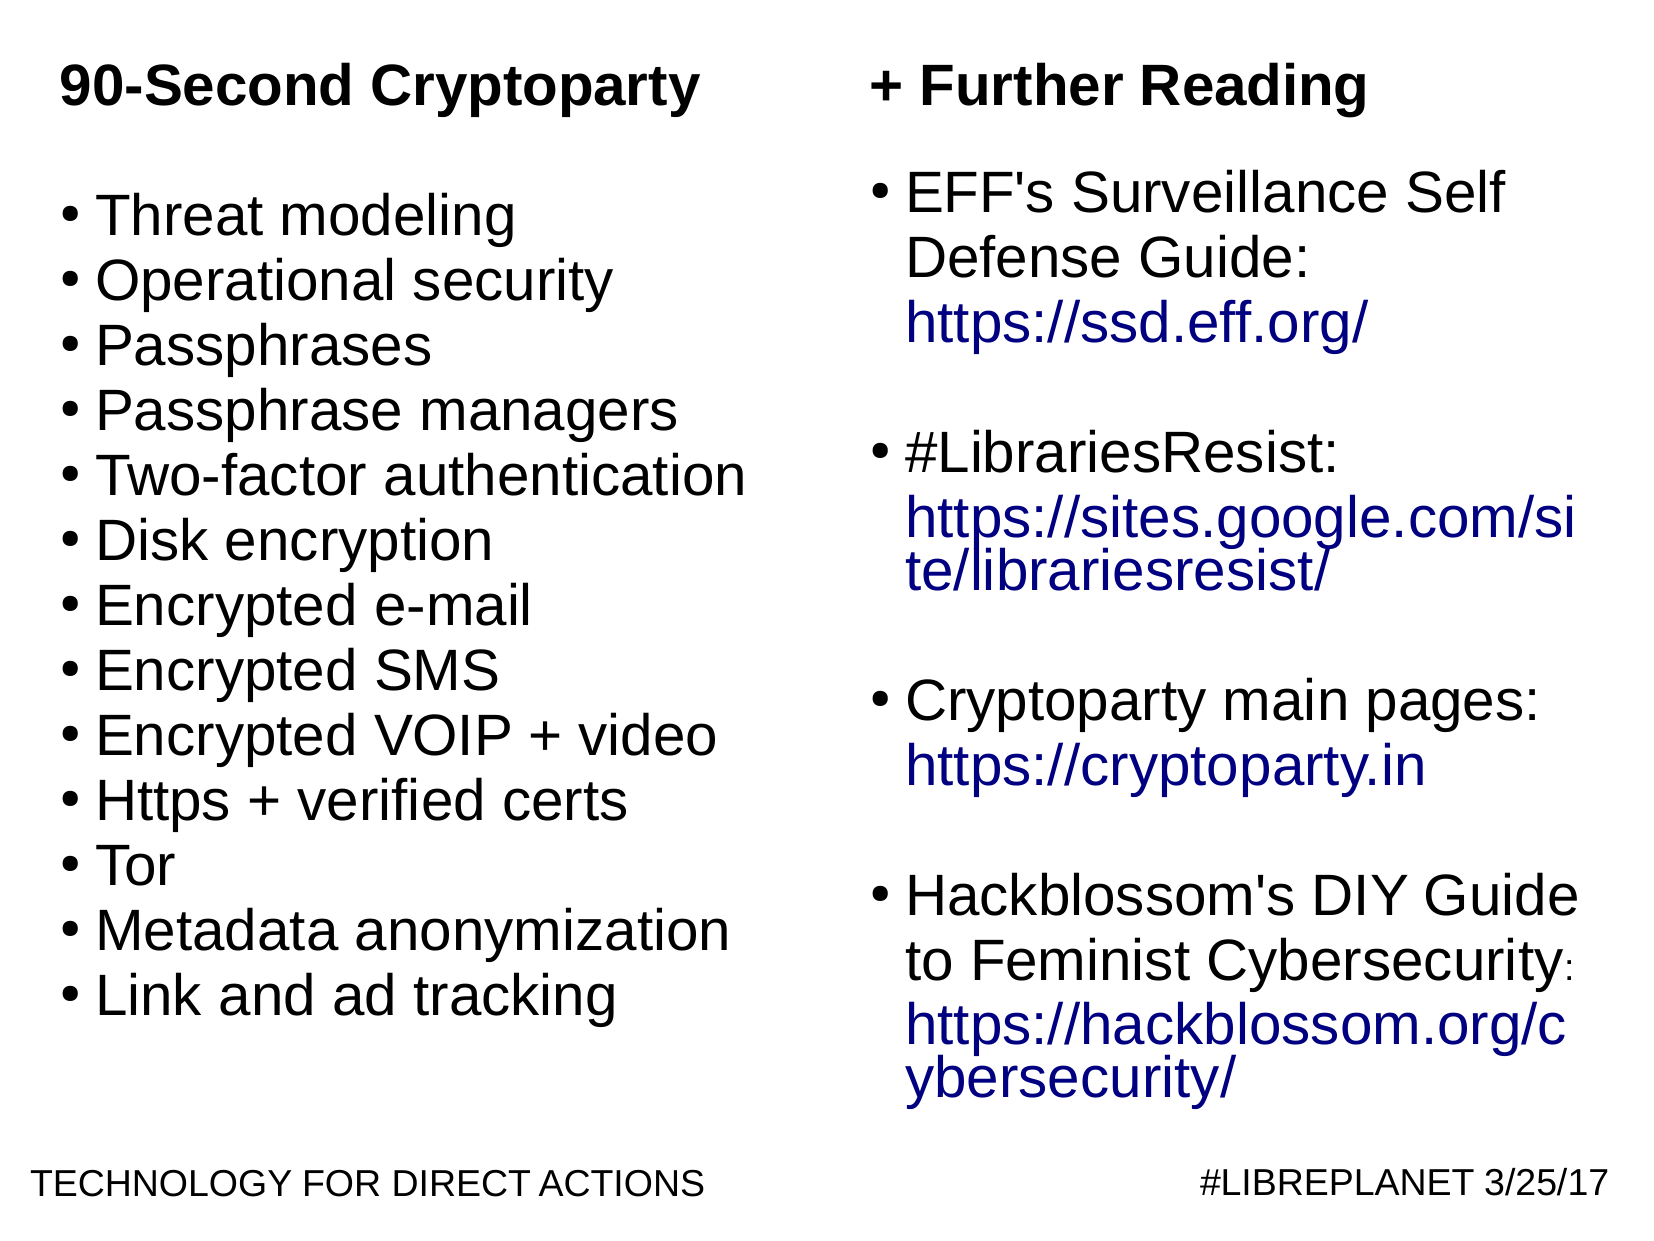

90-Second Cryptoparty
Threat modeling
Operational security
Passphrases
Passphrase managers
Two-factor authentication
Disk encryption
Encrypted e-mail
Encrypted SMS
Encrypted VOIP + video
Https + verified certs
Tor
Metadata anonymization
Link and ad tracking
+ Further Reading
EFF's Surveillance Self Defense Guide: https://ssd.eff.org/
#LibrariesResist: https://sites.google.com/site/librariesresist/
Cryptoparty main pages: https://cryptoparty.in
Hackblossom's DIY Guide to Feminist Cybersecurity:https://hackblossom.org/cybersecurity/
# TECHNOLOGY FOR DIRECT ACTIONS
#LIBREPLANET 3/25/17